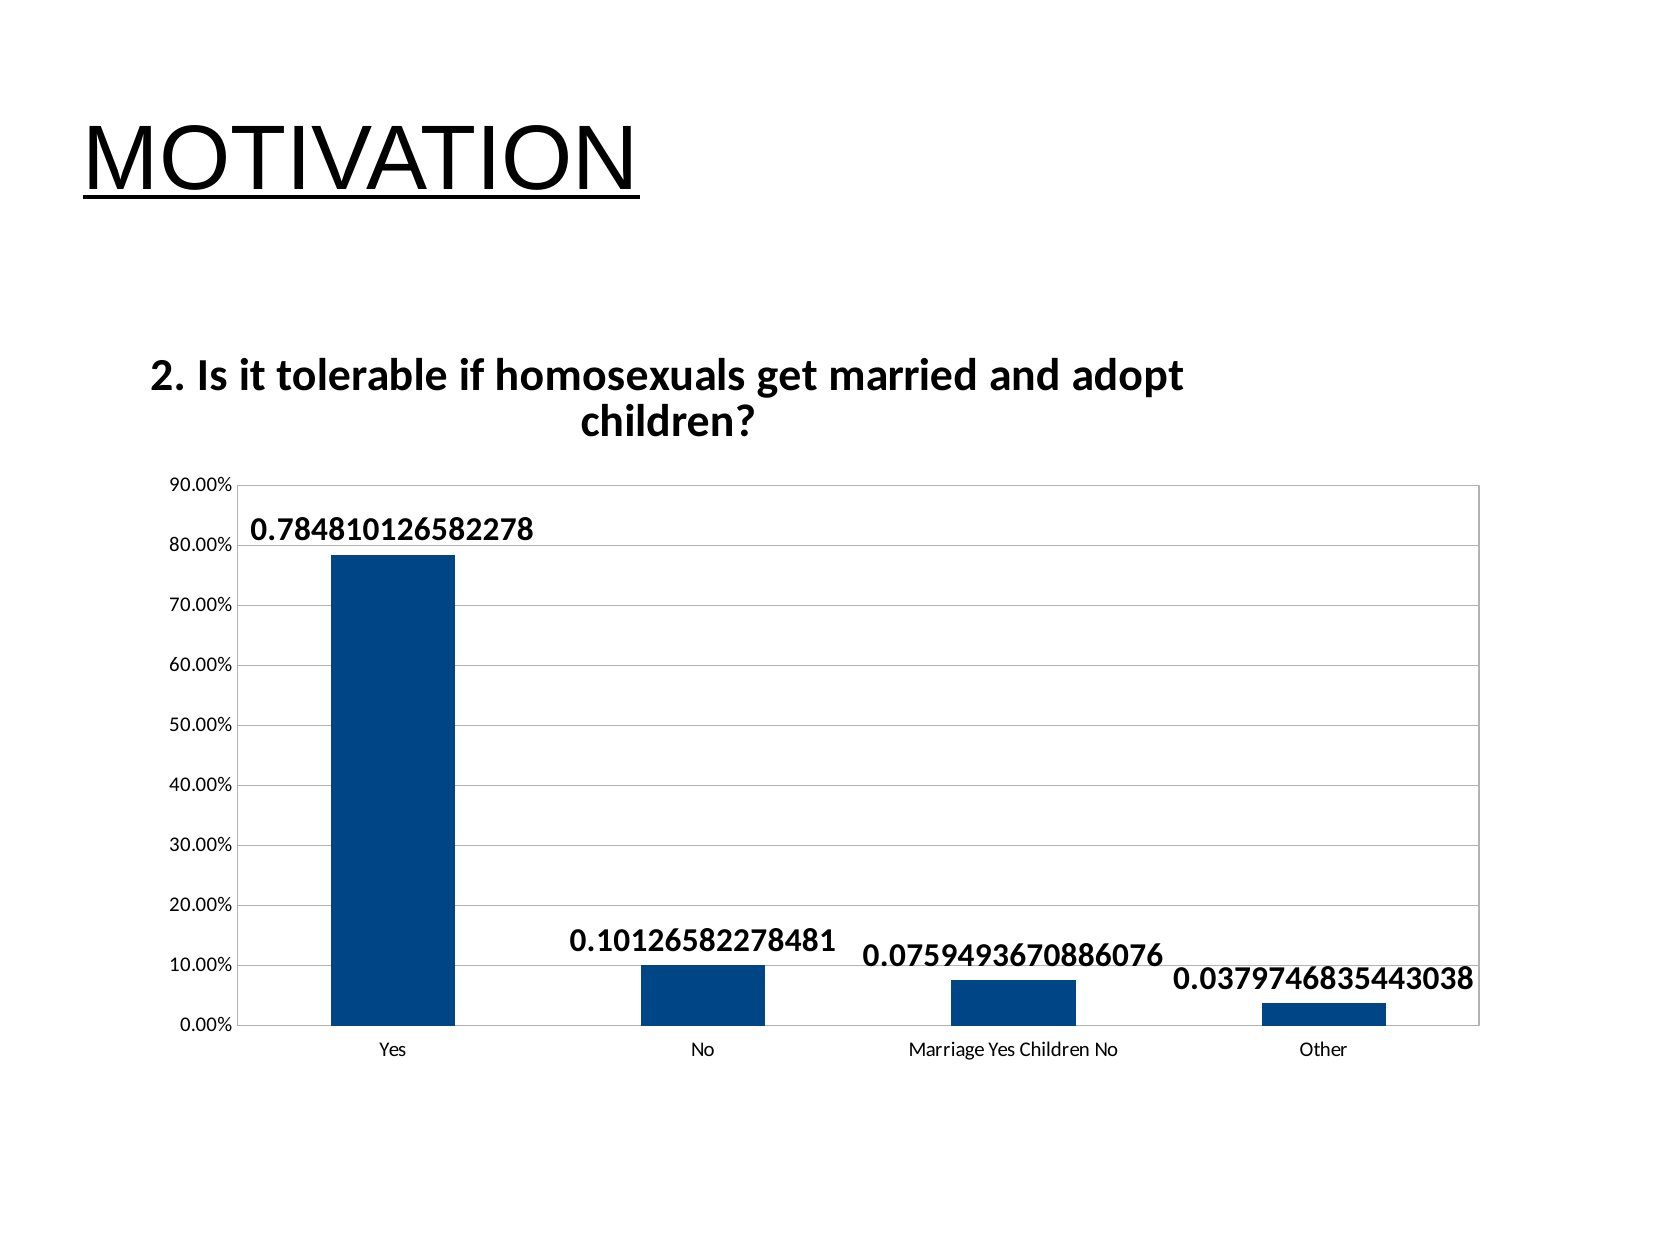

# MOTIVATION
### Chart: 2. Is it tolerable if homosexuals get married and adopt children?
| Category | Columna B |
|---|---|
| Yes | 0.784810126582278 |
| No | 0.10126582278481 |
| Marriage Yes Children No | 0.0759493670886076 |
| Other | 0.0379746835443038 |